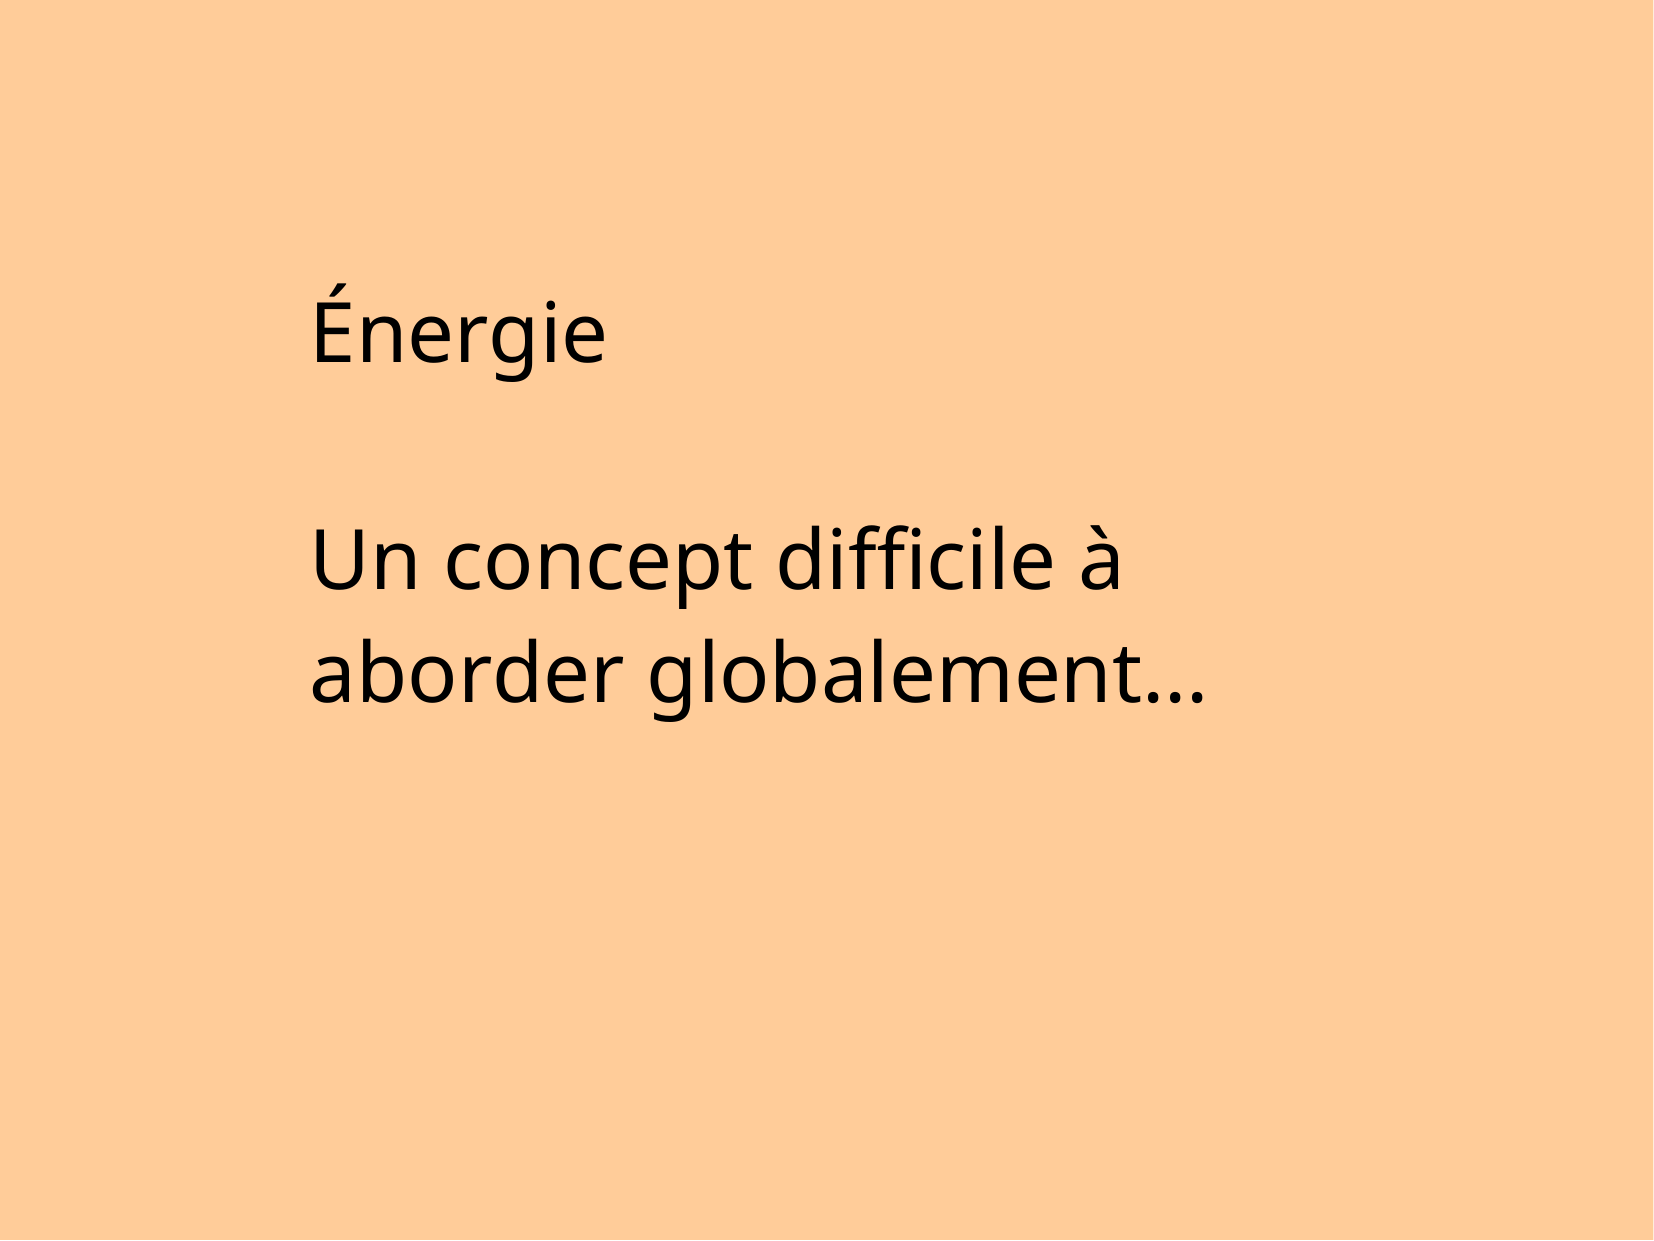

Énergie
Un concept difficile à aborder globalement...